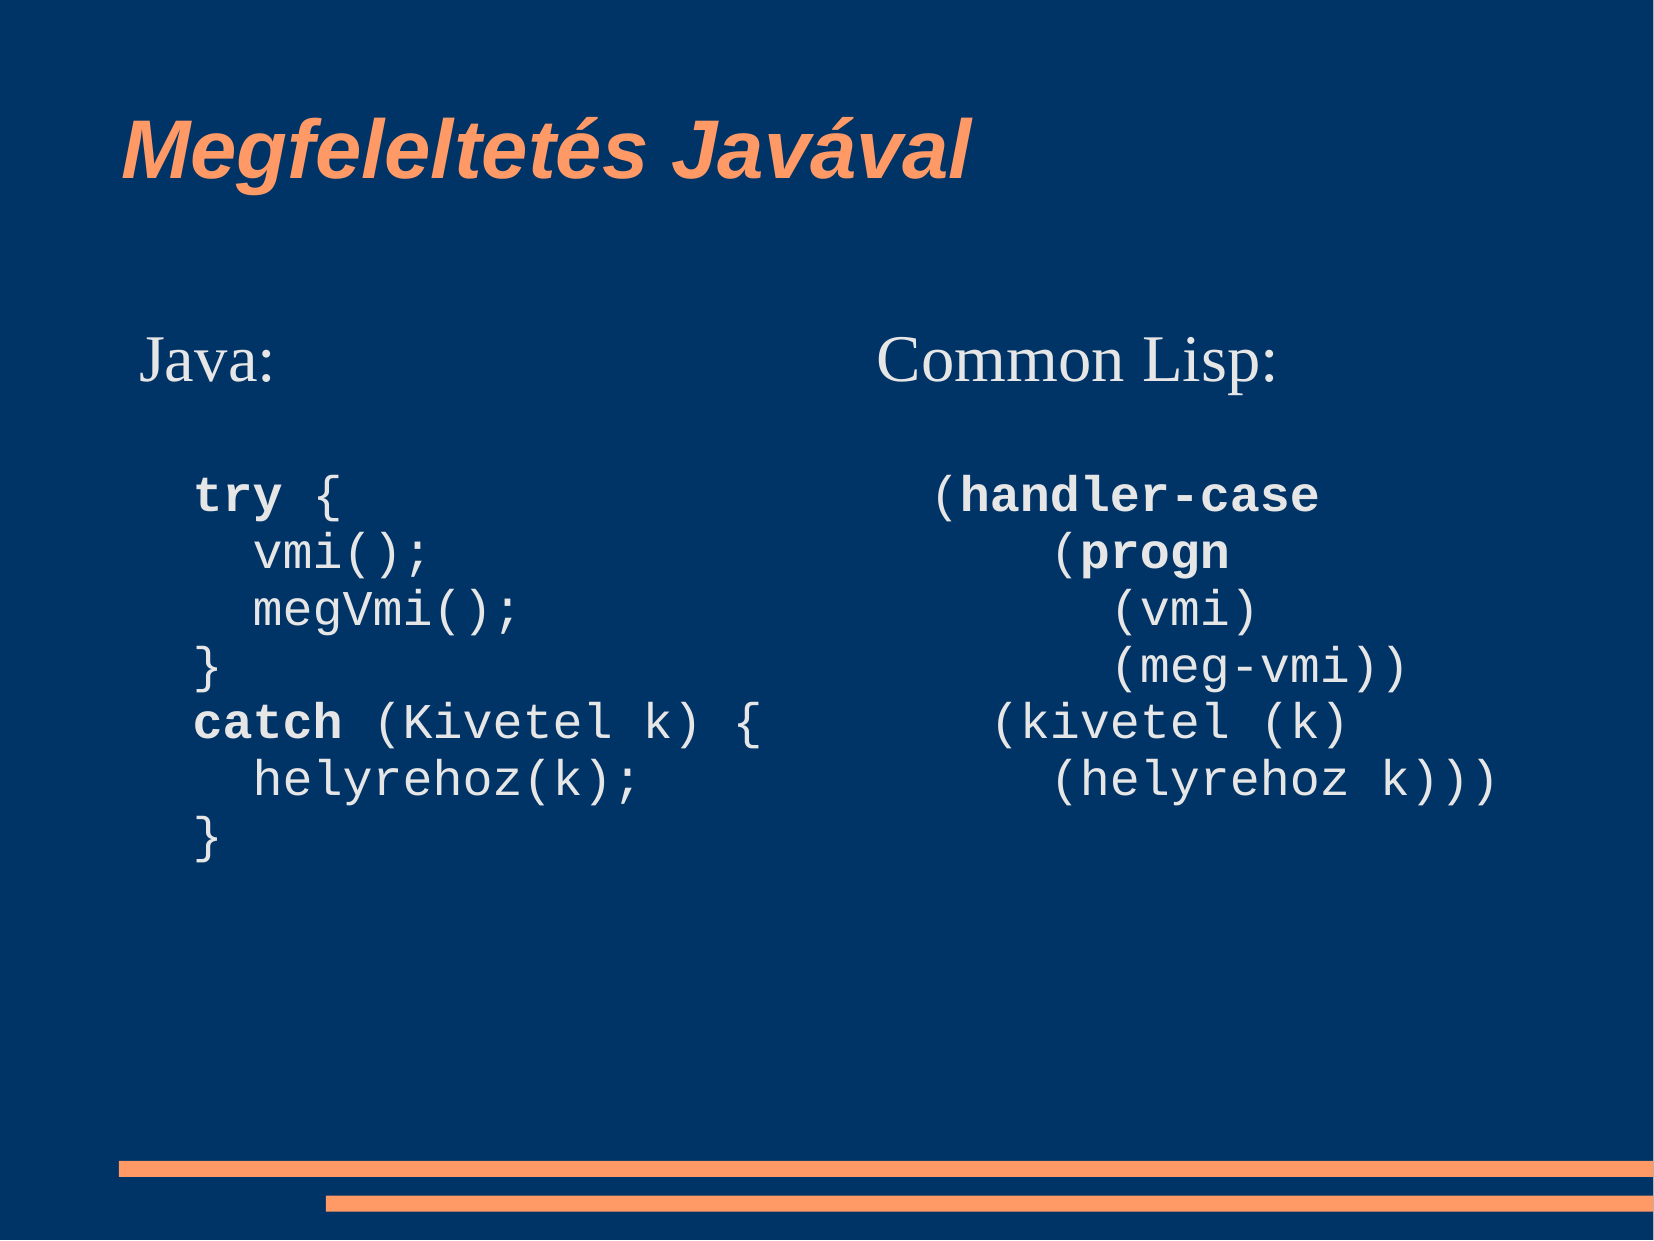

# Megfeleltetés Javával
Java:
try {
 vmi();
 megVmi();
}
catch (Kivetel k) {
 helyrehoz(k);
}
Common Lisp:
(handler-case
 (progn
 (vmi)
 (meg-vmi))
 (kivetel (k)
 (helyrehoz k)))